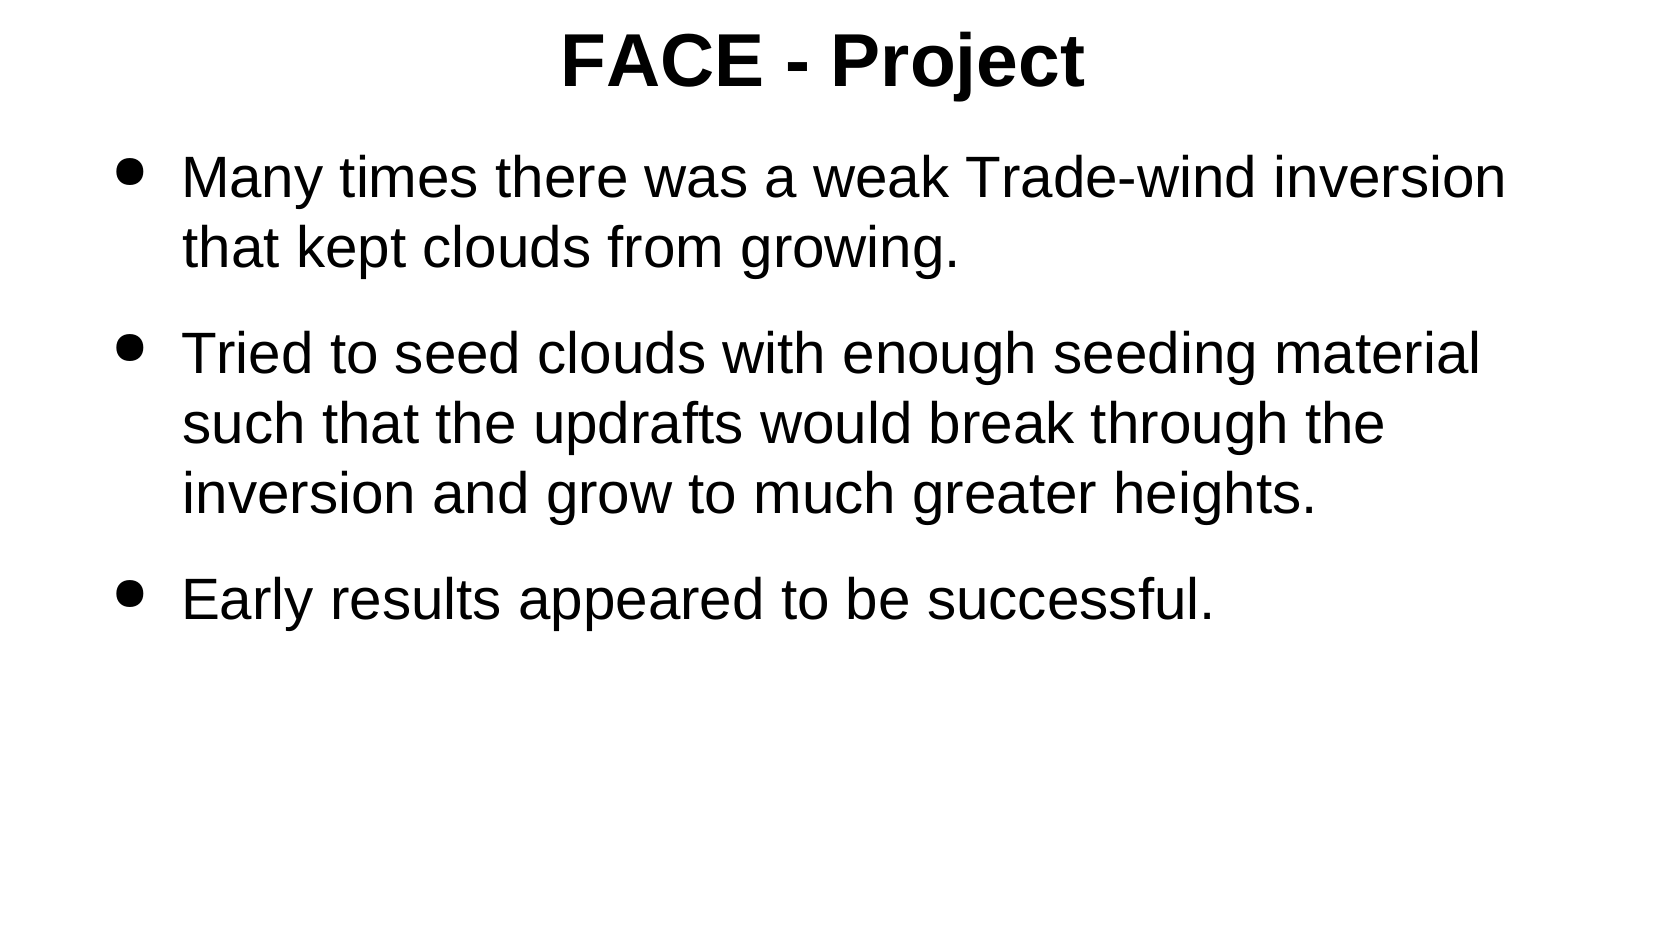

# FACE - Project
 Many times there was a weak Trade-wind inversion that kept clouds from growing.
 Tried to seed clouds with enough seeding material such that the updrafts would break through the inversion and grow to much greater heights.
 Early results appeared to be successful.